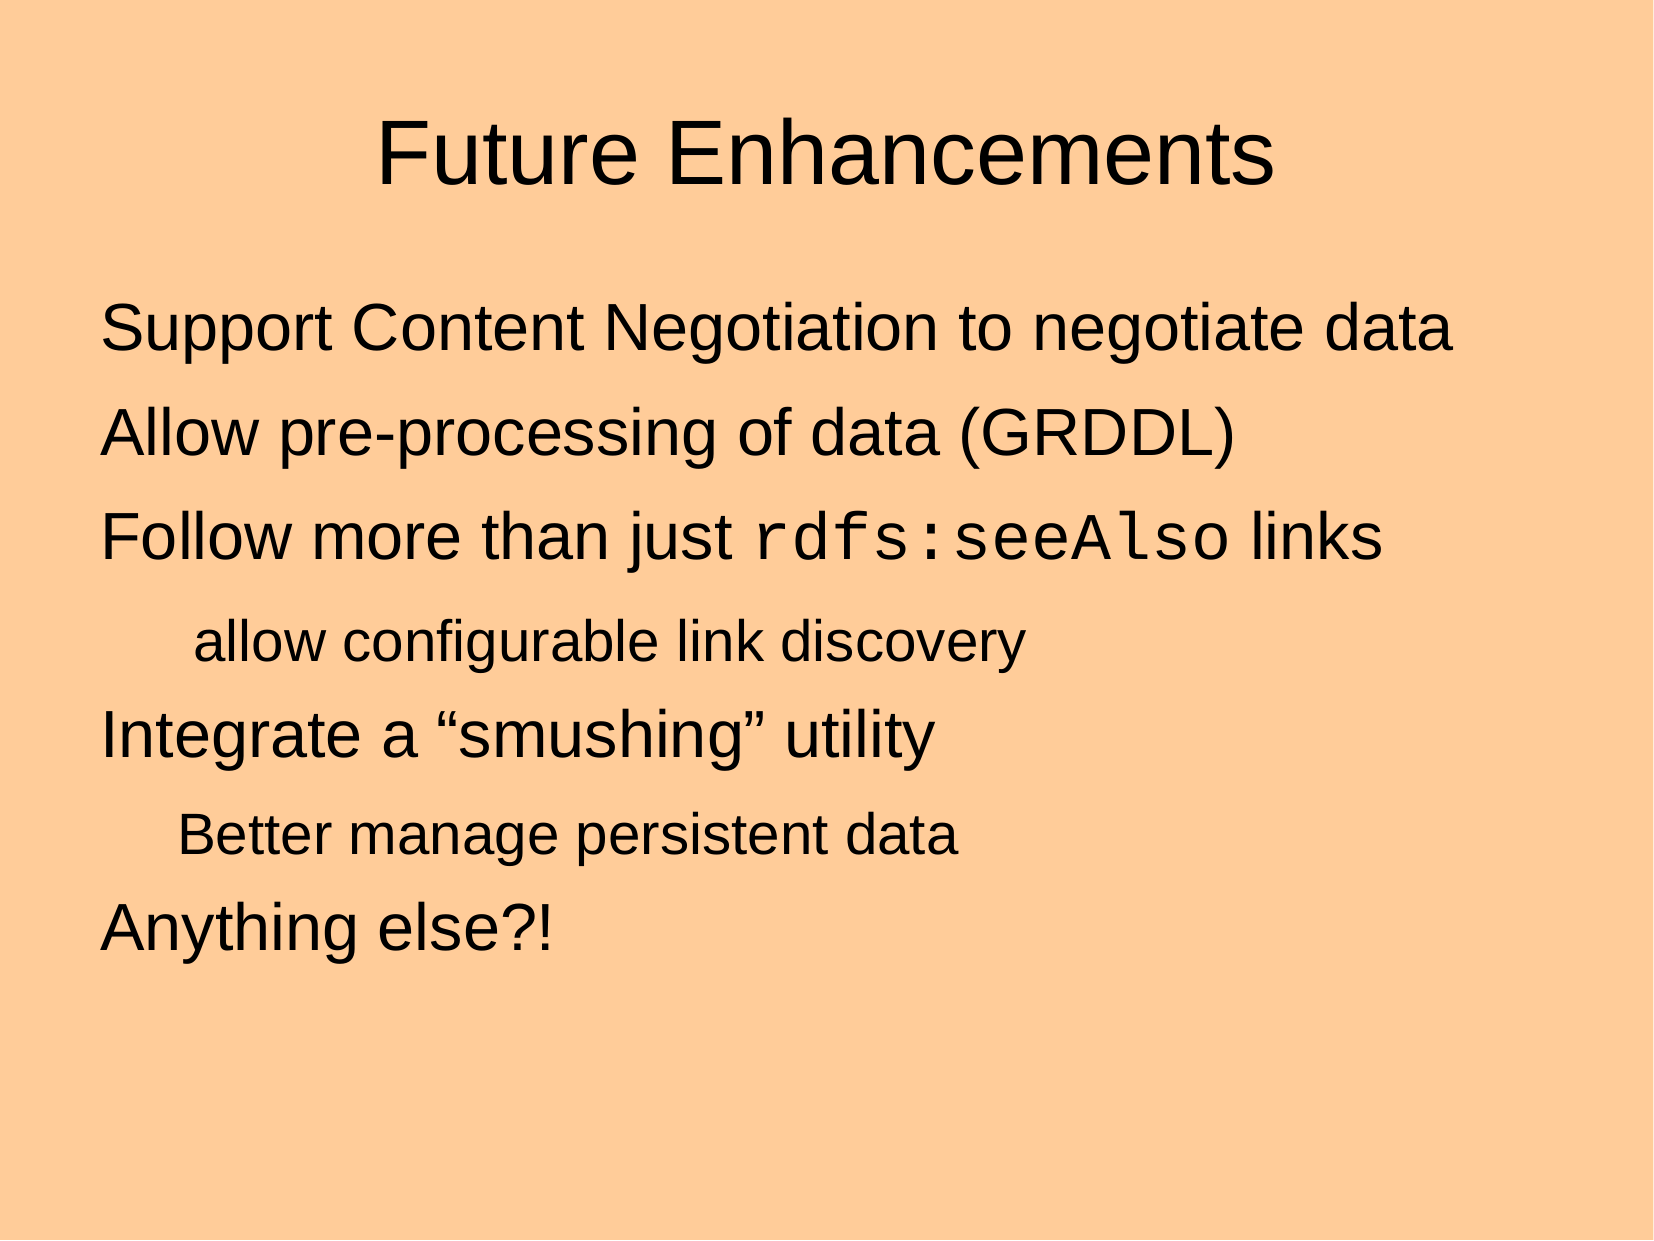

# Future Enhancements
Support Content Negotiation to negotiate data
Allow pre-processing of data (GRDDL)
Follow more than just rdfs:seeAlso links
 allow configurable link discovery
Integrate a “smushing” utility
Better manage persistent data
Anything else?!